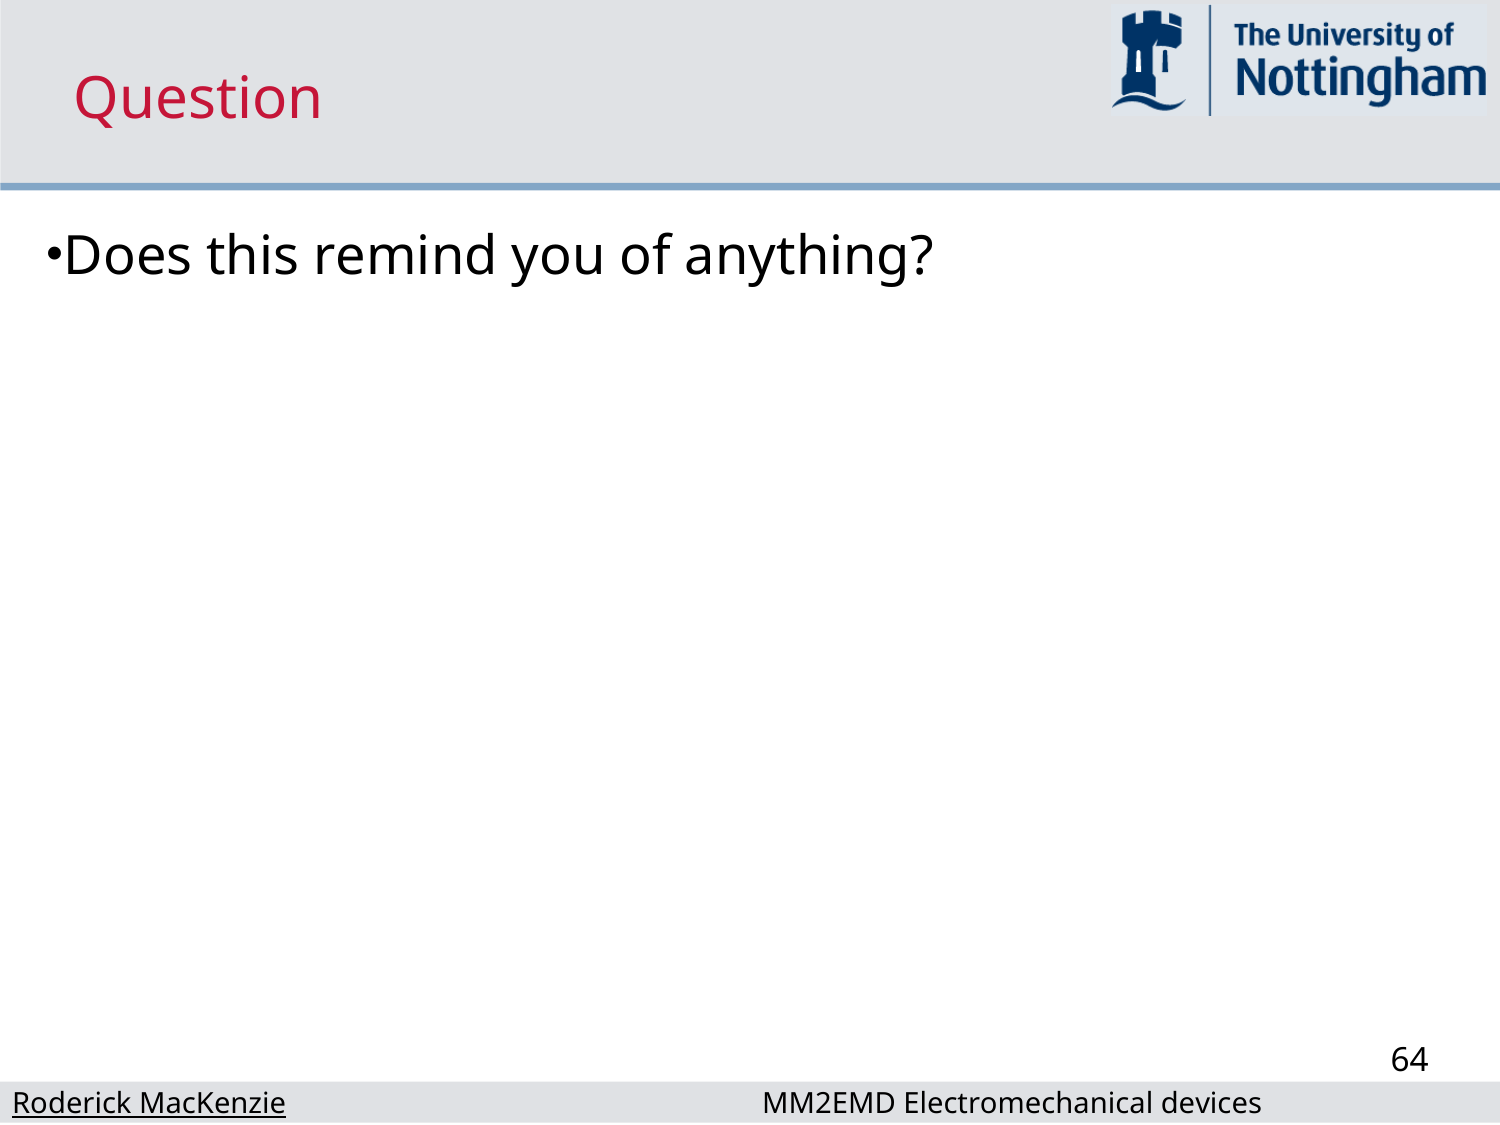

# Question
Does this remind you of anything?